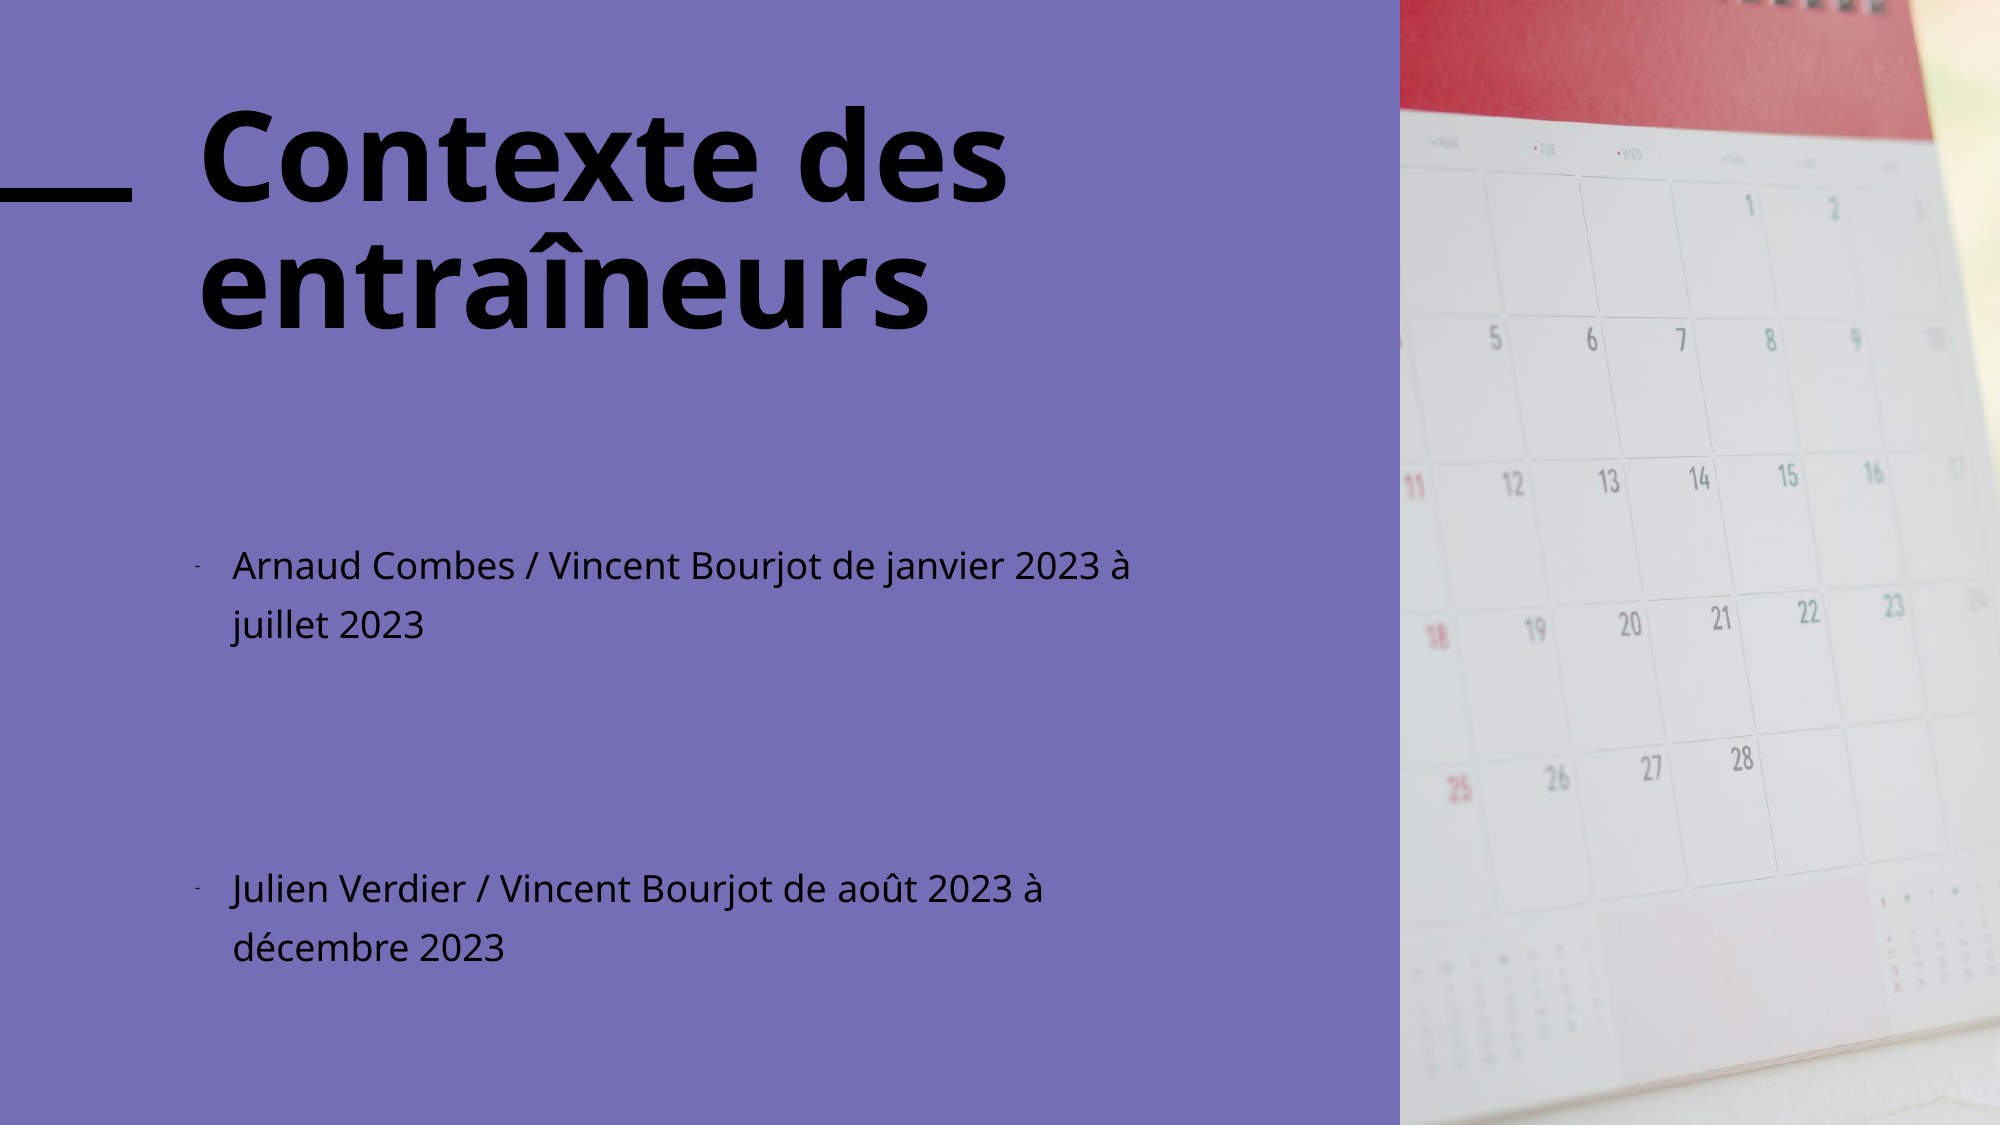

# Contexte des entraîneurs
Arnaud Combes / Vincent Bourjot de janvier 2023 à juillet 2023
Julien Verdier / Vincent Bourjot de août 2023 à décembre 2023